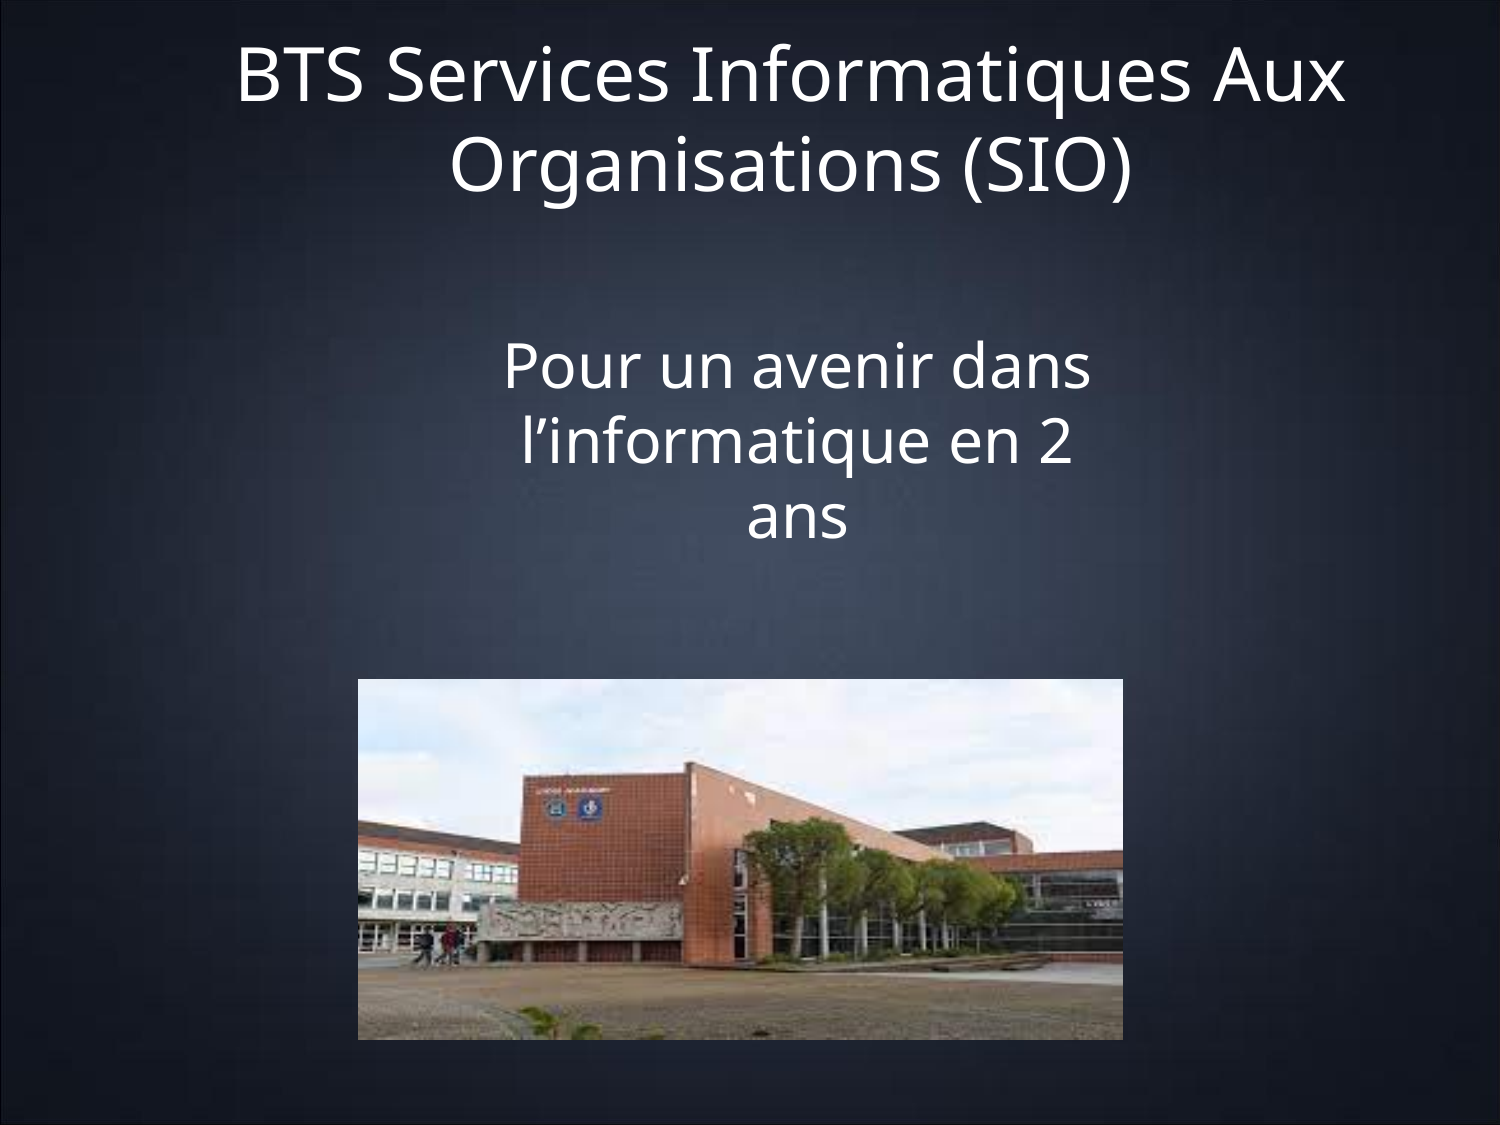

BTS Services Informatiques Aux Organisations (SIO)
Pour un avenir dans l’informatique en 2 ans